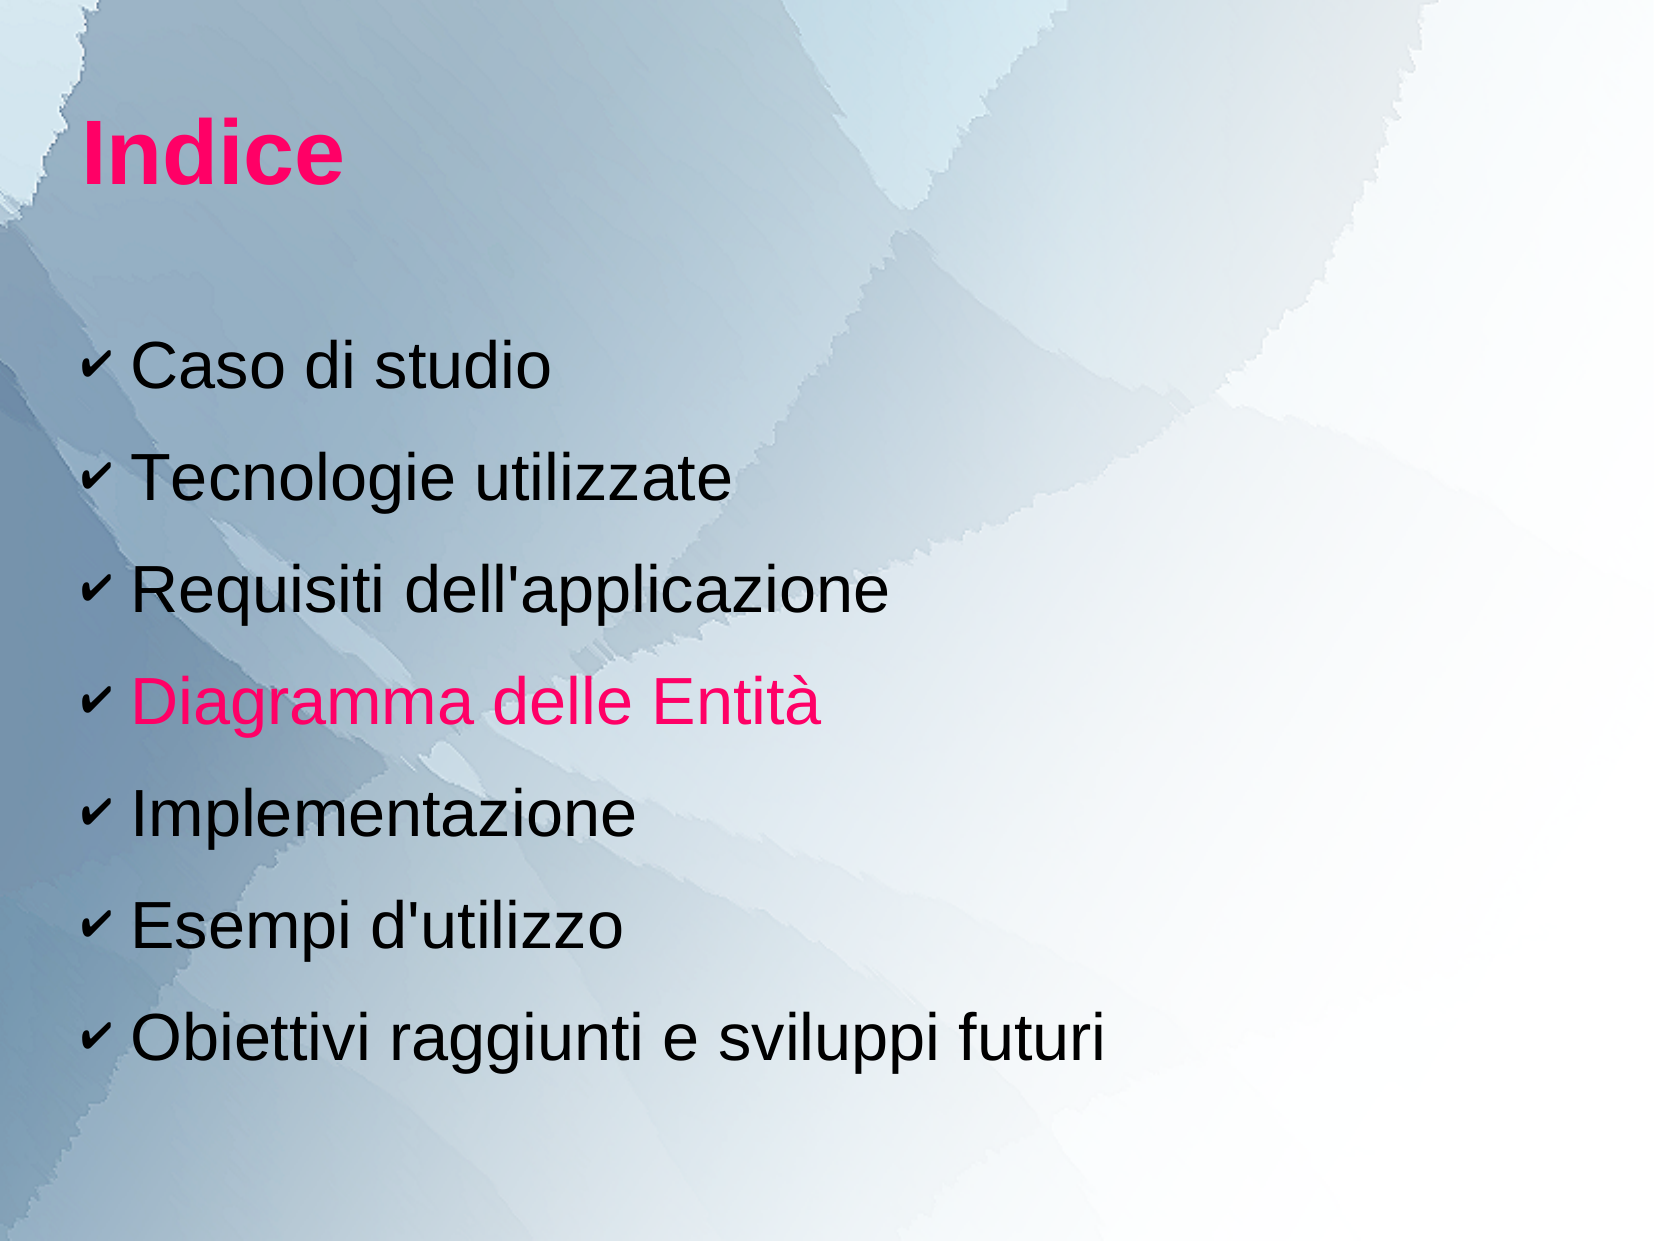

Indice
#
 Caso di studio
 Tecnologie utilizzate
 Requisiti dell'applicazione
 Diagramma delle Entità
 Implementazione
 Esempi d'utilizzo
 Obiettivi raggiunti e sviluppi futuri